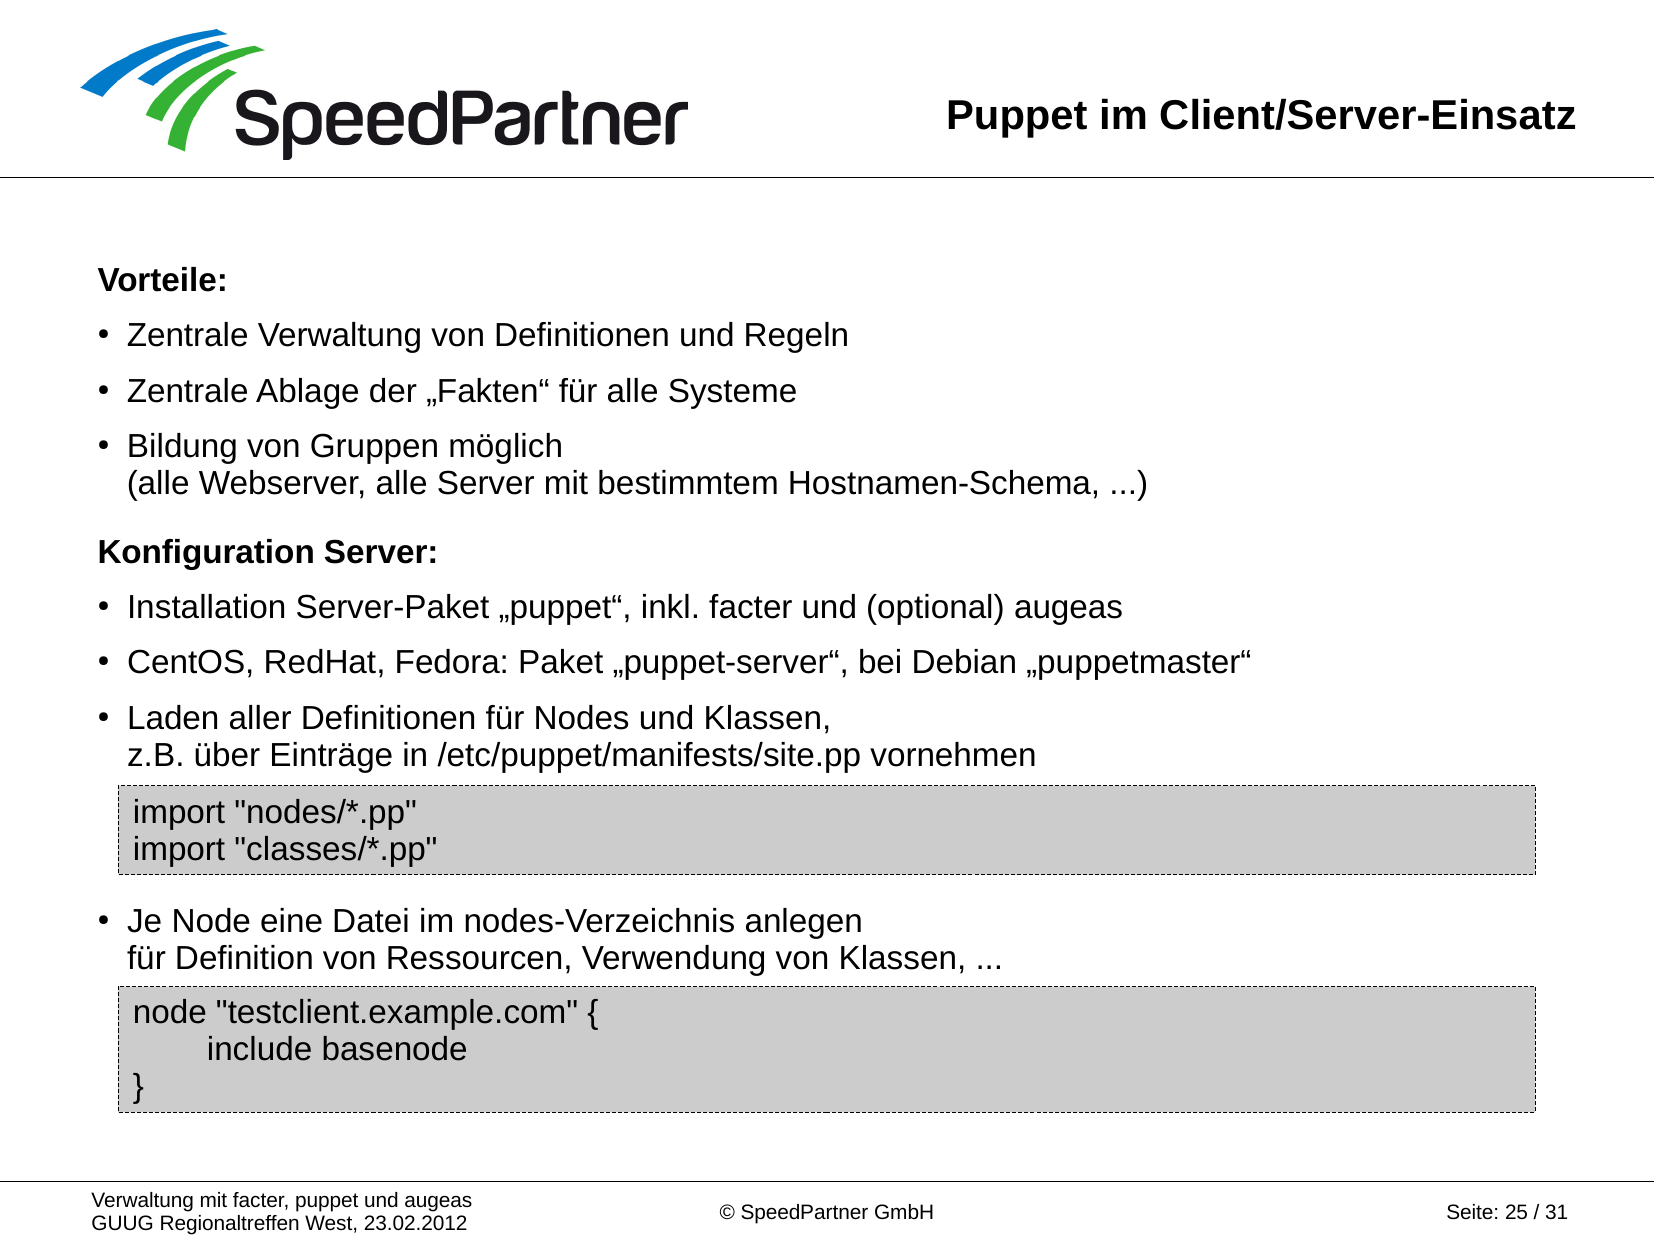

# Puppet im Client/Server-Einsatz
Vorteile:
Zentrale Verwaltung von Definitionen und Regeln
Zentrale Ablage der „Fakten“ für alle Systeme
Bildung von Gruppen möglich
(alle Webserver, alle Server mit bestimmtem Hostnamen-Schema, ...)
Konfiguration Server:
Installation Server-Paket „puppet“, inkl. facter und (optional) augeas
CentOS, RedHat, Fedora: Paket „puppet-server“, bei Debian „puppetmaster“
Laden aller Definitionen für Nodes und Klassen,
z.B. über Einträge in /etc/puppet/manifests/site.pp vornehmen
Je Node eine Datei im nodes-Verzeichnis anlegen
für Definition von Ressourcen, Verwendung von Klassen, ...
import "nodes/*.pp"
import "classes/*.pp"
node "testclient.example.com" {
 include basenode
}